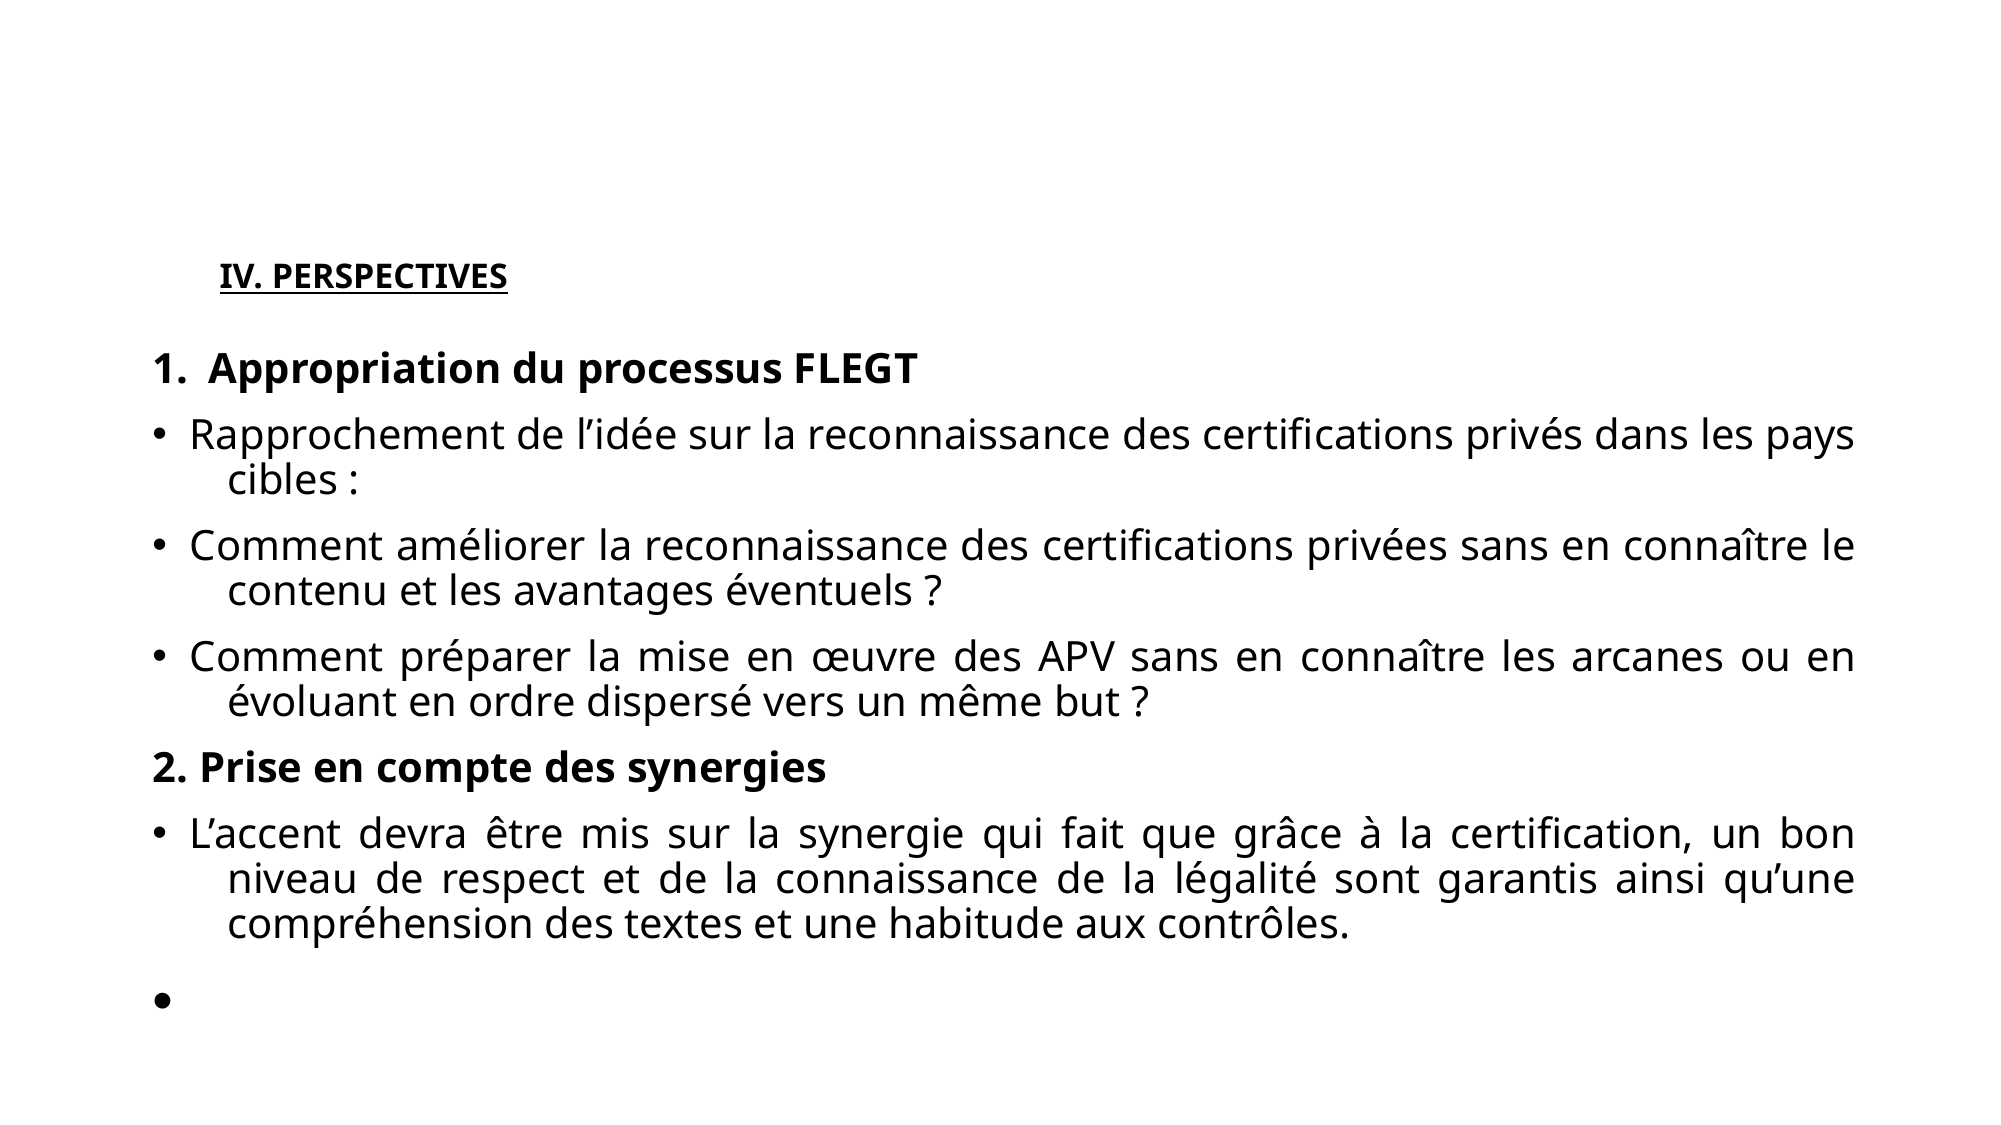

# IV. PERSPECTIVES
Appropriation du processus FLEGT
Rapprochement de l’idée sur la reconnaissance des certifications privés dans les pays cibles :
Comment améliorer la reconnaissance des certifications privées sans en connaître le contenu et les avantages éventuels ?
Comment préparer la mise en œuvre des APV sans en connaître les arcanes ou en évoluant en ordre dispersé vers un même but ?
2. Prise en compte des synergies
L’accent devra être mis sur la synergie qui fait que grâce à la certification, un bon niveau de respect et de la connaissance de la légalité sont garantis ainsi qu’une compréhension des textes et une habitude aux contrôles.